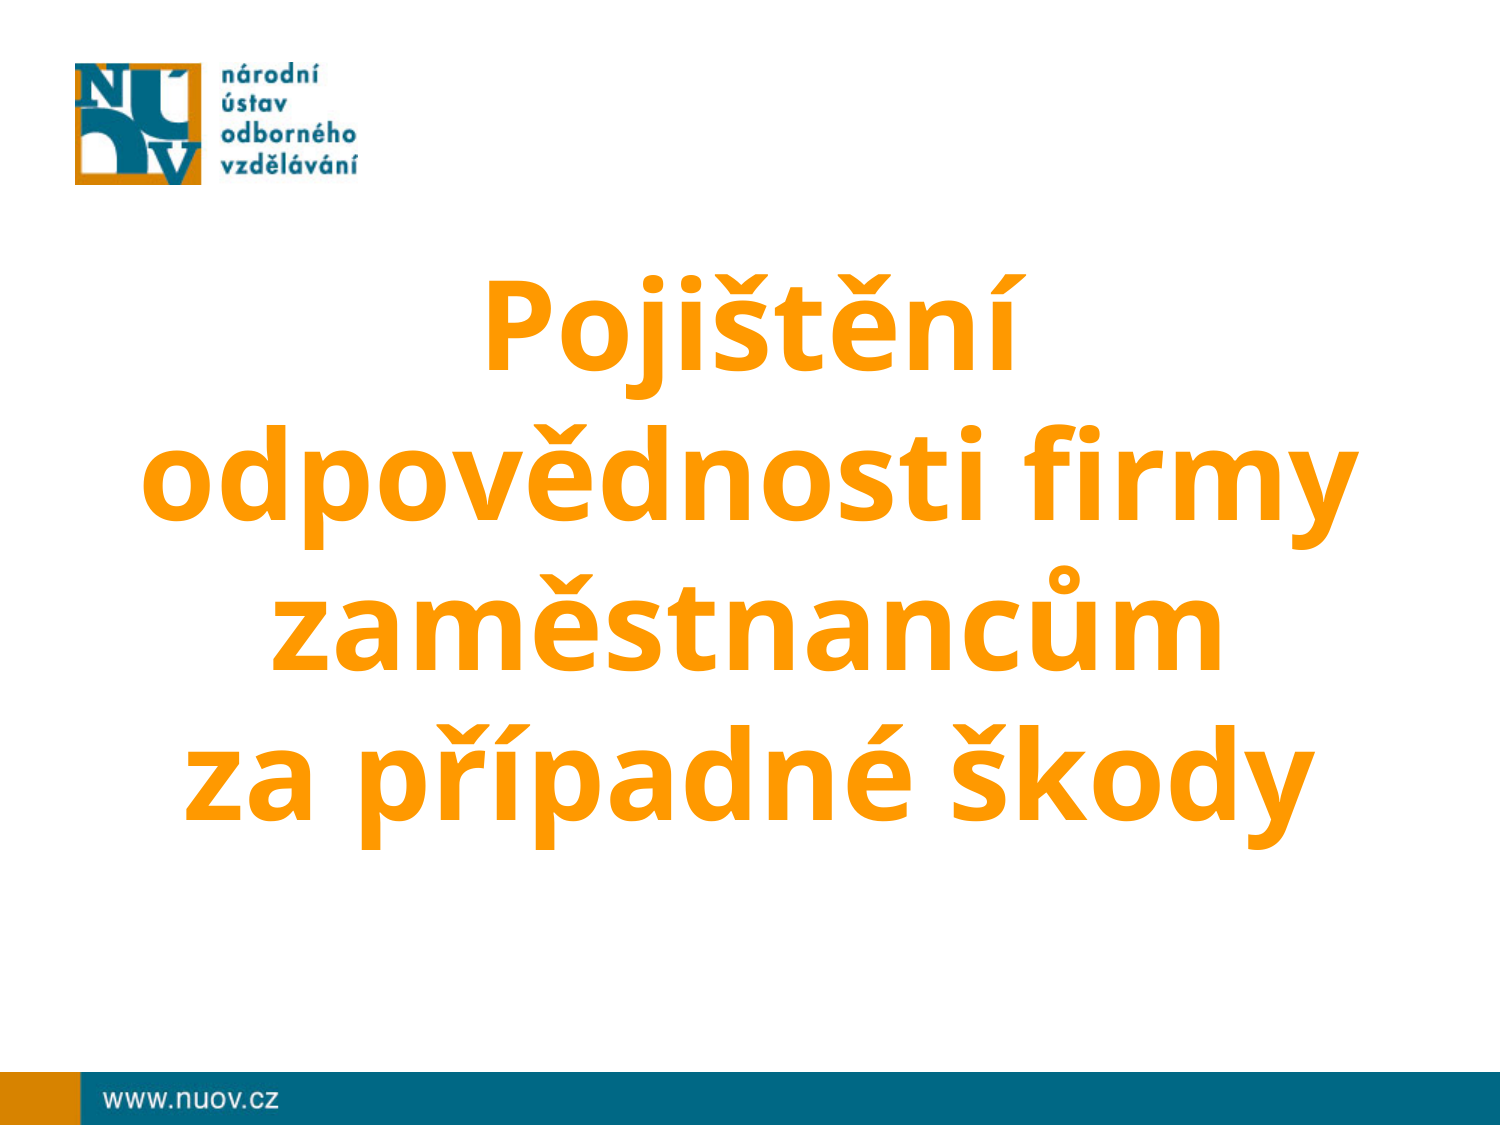

Pojištění odpovědnosti firmy zaměstnancům
za případné škody